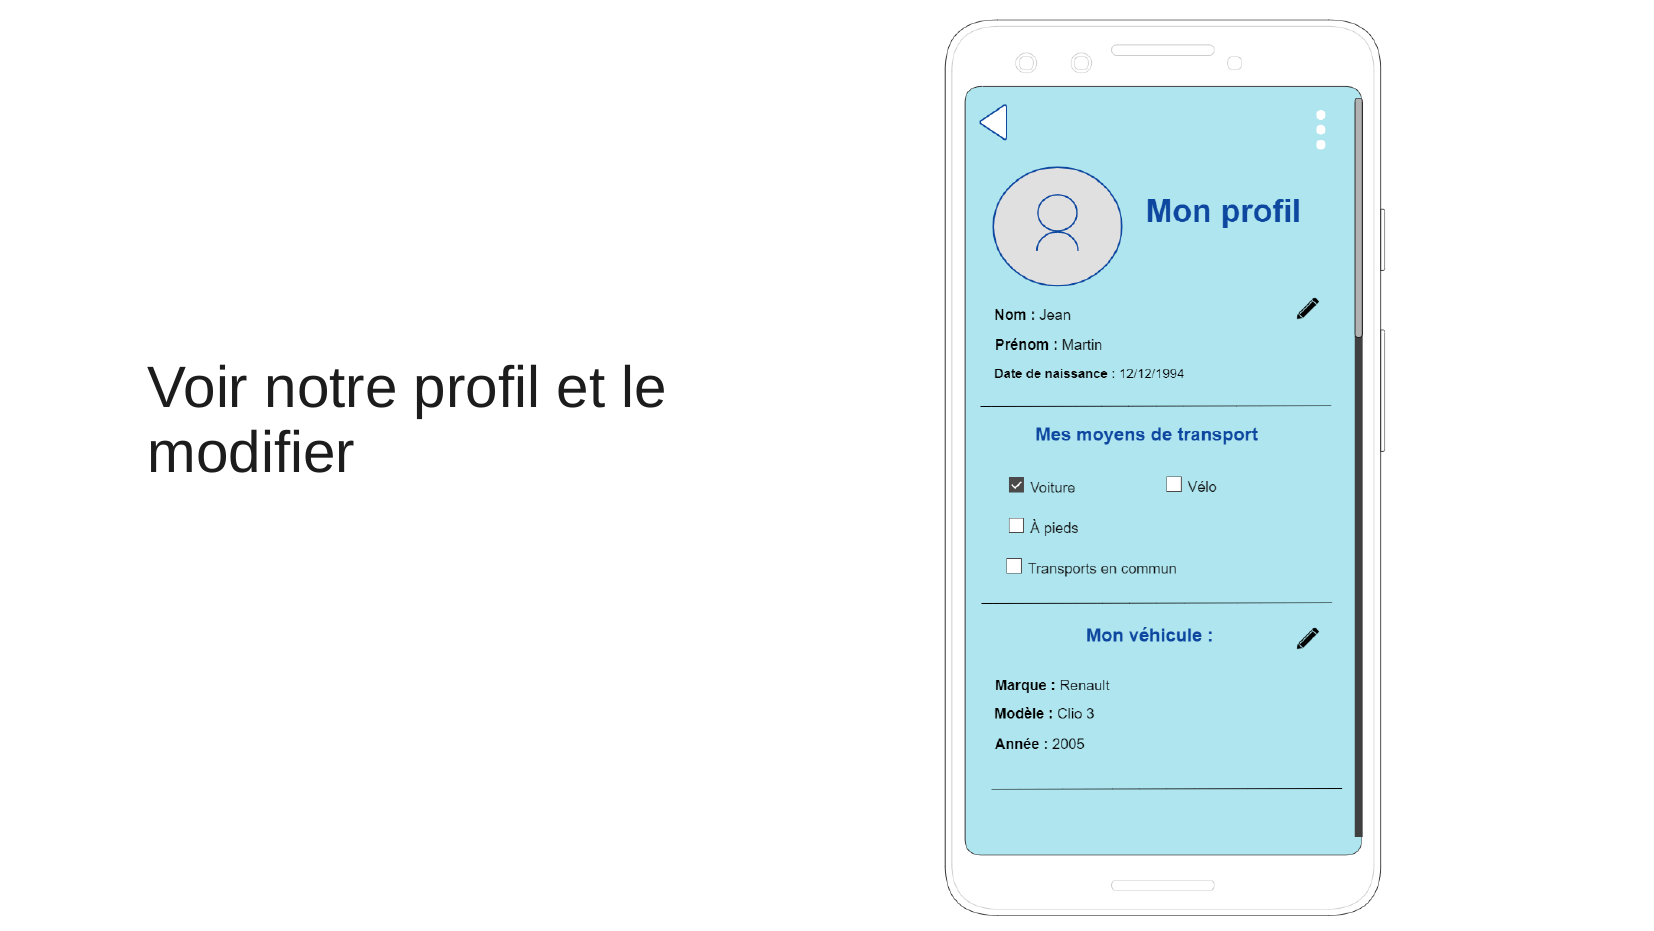

# Voir notre profil et le modifier